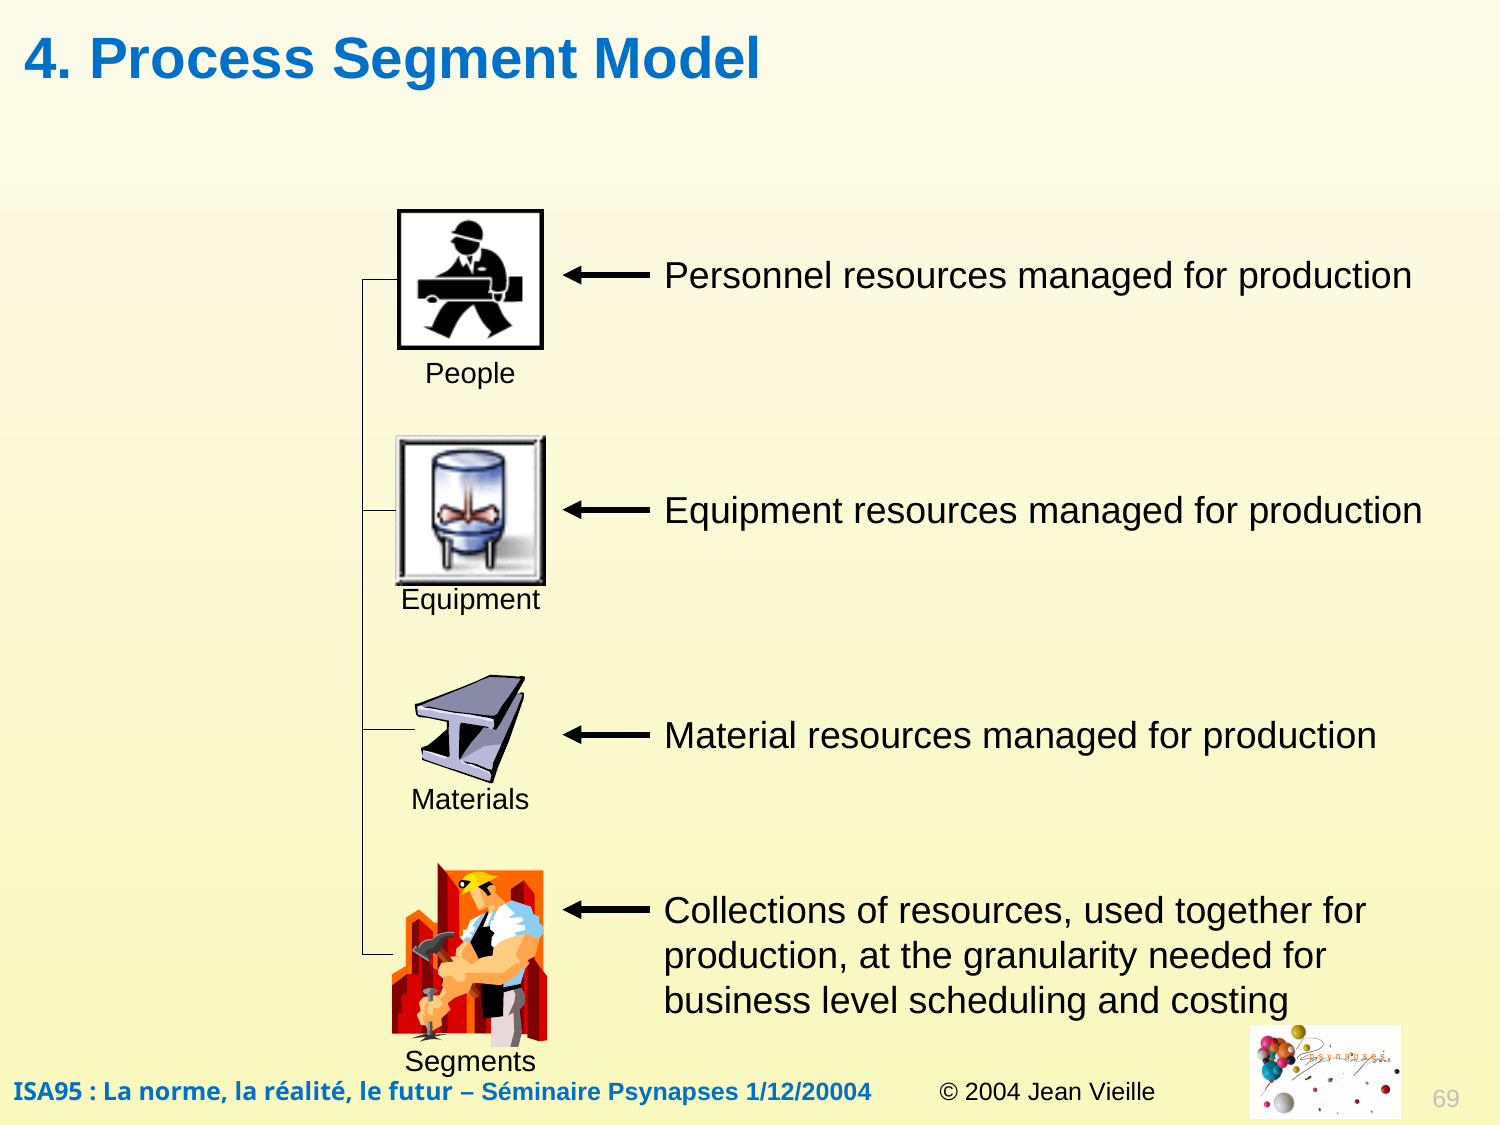

# 4. Process Segment Model
People
Equipment
Materials
Personnel resources managed for production
Segments
Equipment resources managed for production
Material resources managed for production
Collections of resources, used together for production, at the granularity needed for business level scheduling and costing